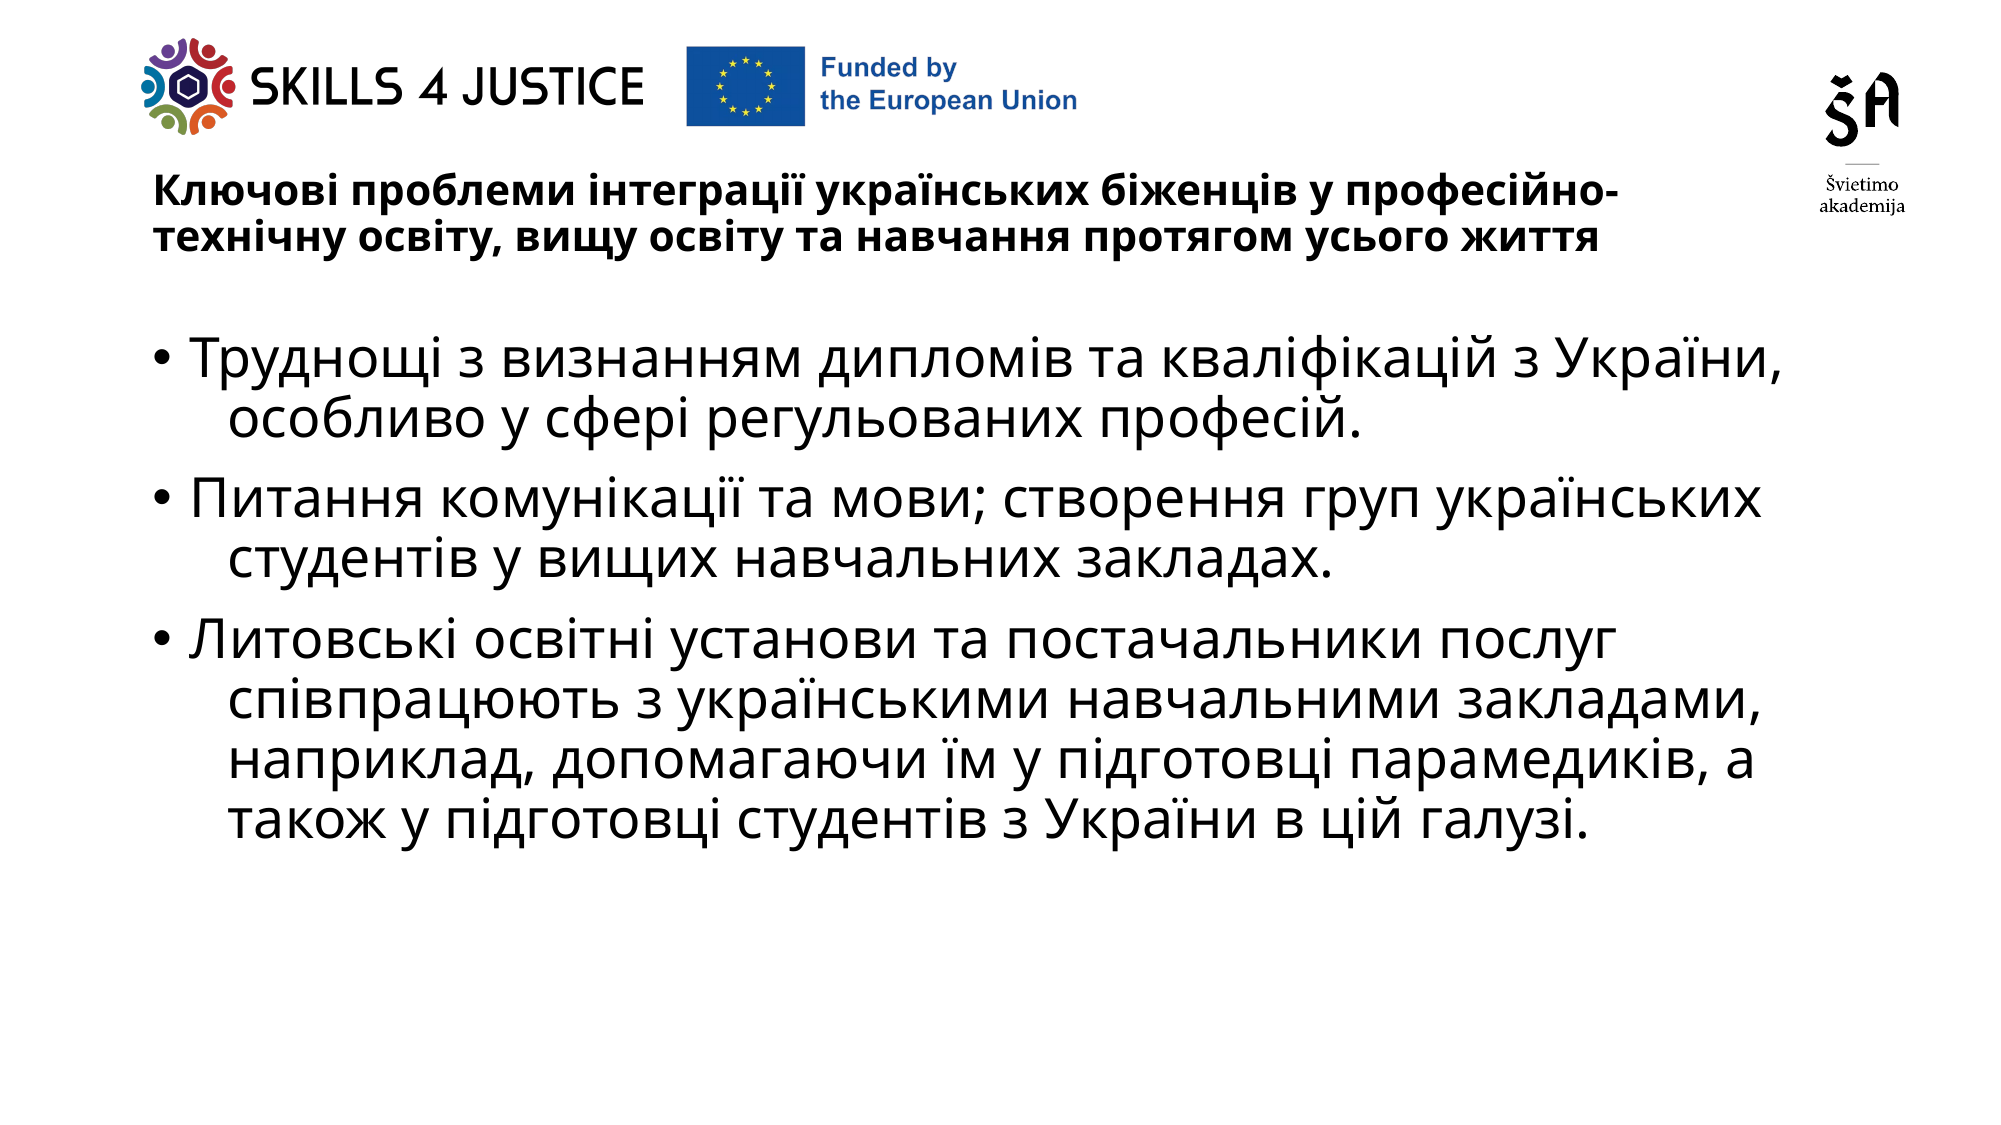

# Ключові проблеми інтеграції українських біженців у професійно-технічну освіту, вищу освіту та навчання протягом усього життя
Труднощі з визнанням дипломів та кваліфікацій з України, особливо у сфері регульованих професій.
Питання комунікації та мови; створення груп українських студентів у вищих навчальних закладах.
Литовські освітні установи та постачальники послуг співпрацюють з українськими навчальними закладами, наприклад, допомагаючи їм у підготовці парамедиків, а також у підготовці студентів з України в цій галузі.